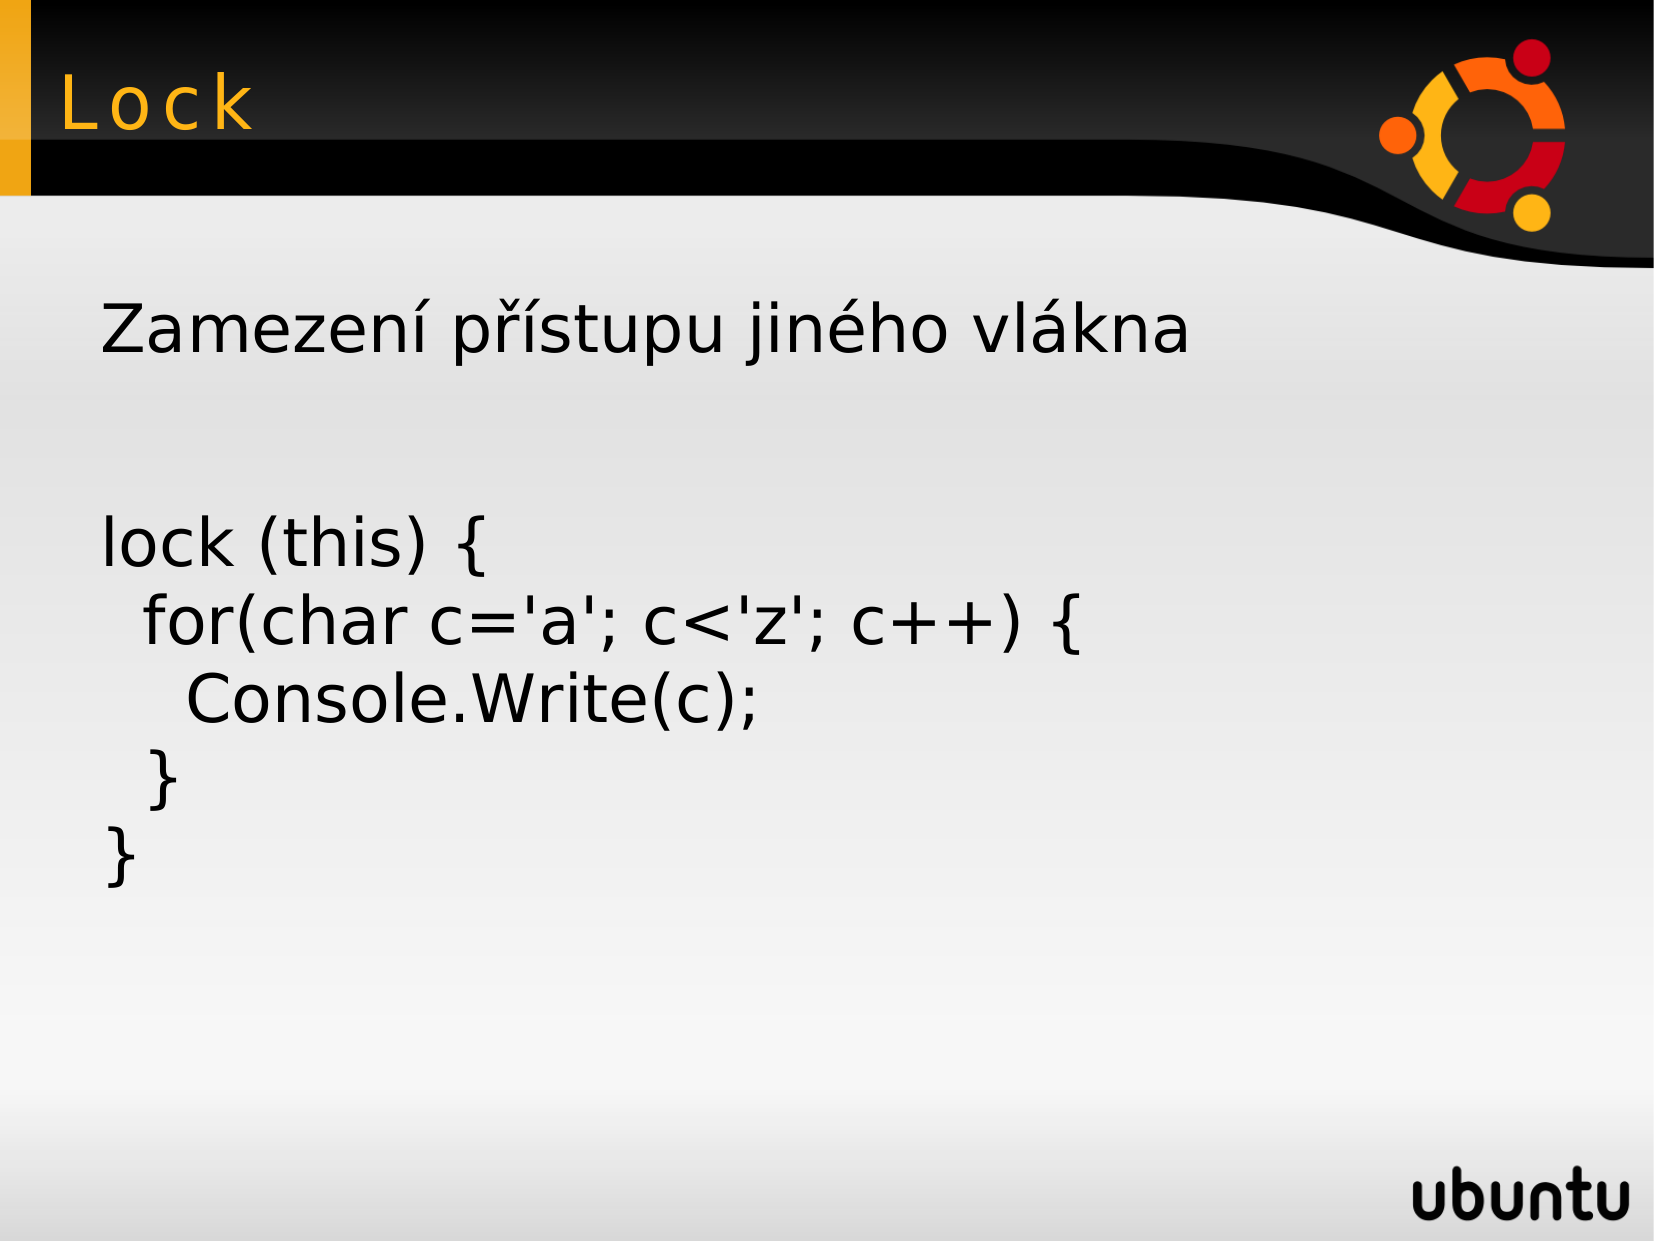

# Lock
Zamezení přístupu jiného vlákna
lock (this) {
 for(char c='a'; c<'z'; c++) {
 Console.Write(c);
 }
}